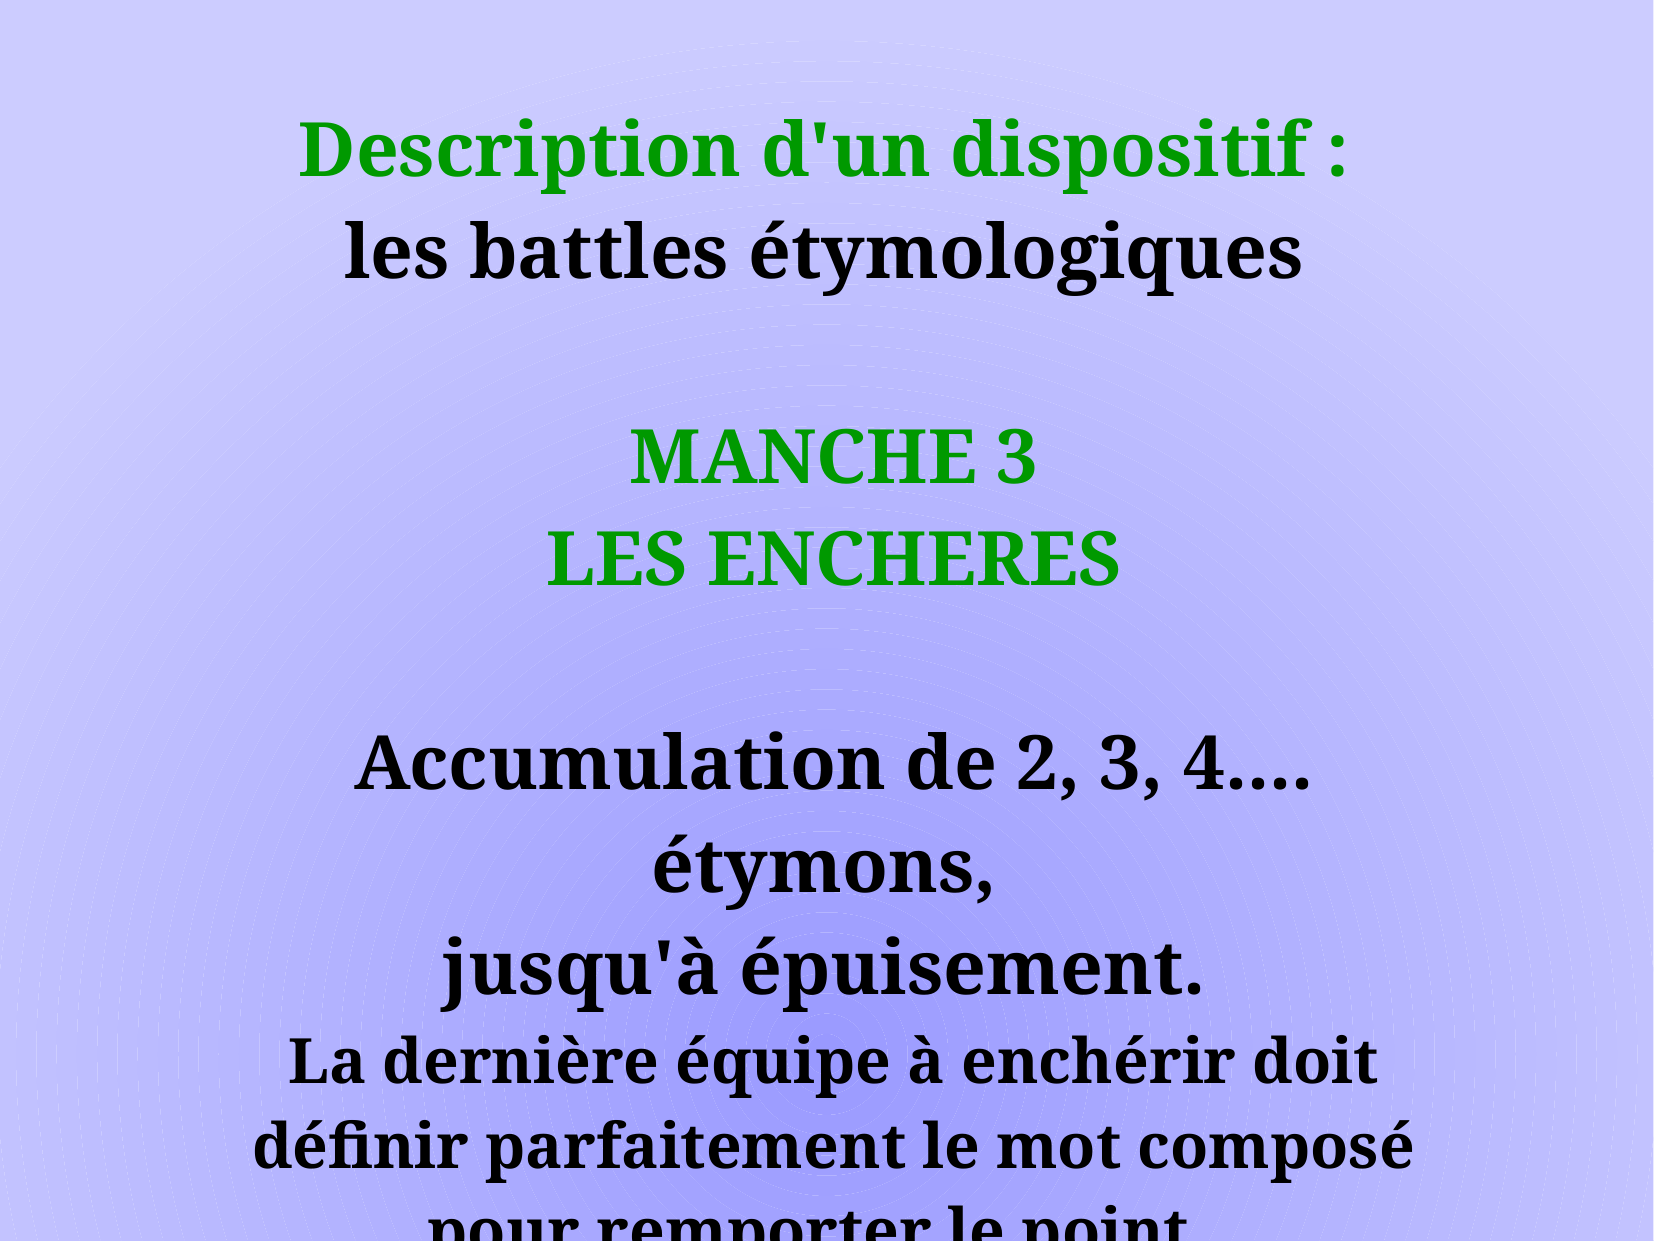

Description d'un dispositif :
les battles étymologiques
MANCHE 3
LES ENCHERES
Accumulation de 2, 3, 4.... étymons,
jusqu'à épuisement.
La dernière équipe à enchérir doit définir parfaitement le mot composé pour remporter le point.